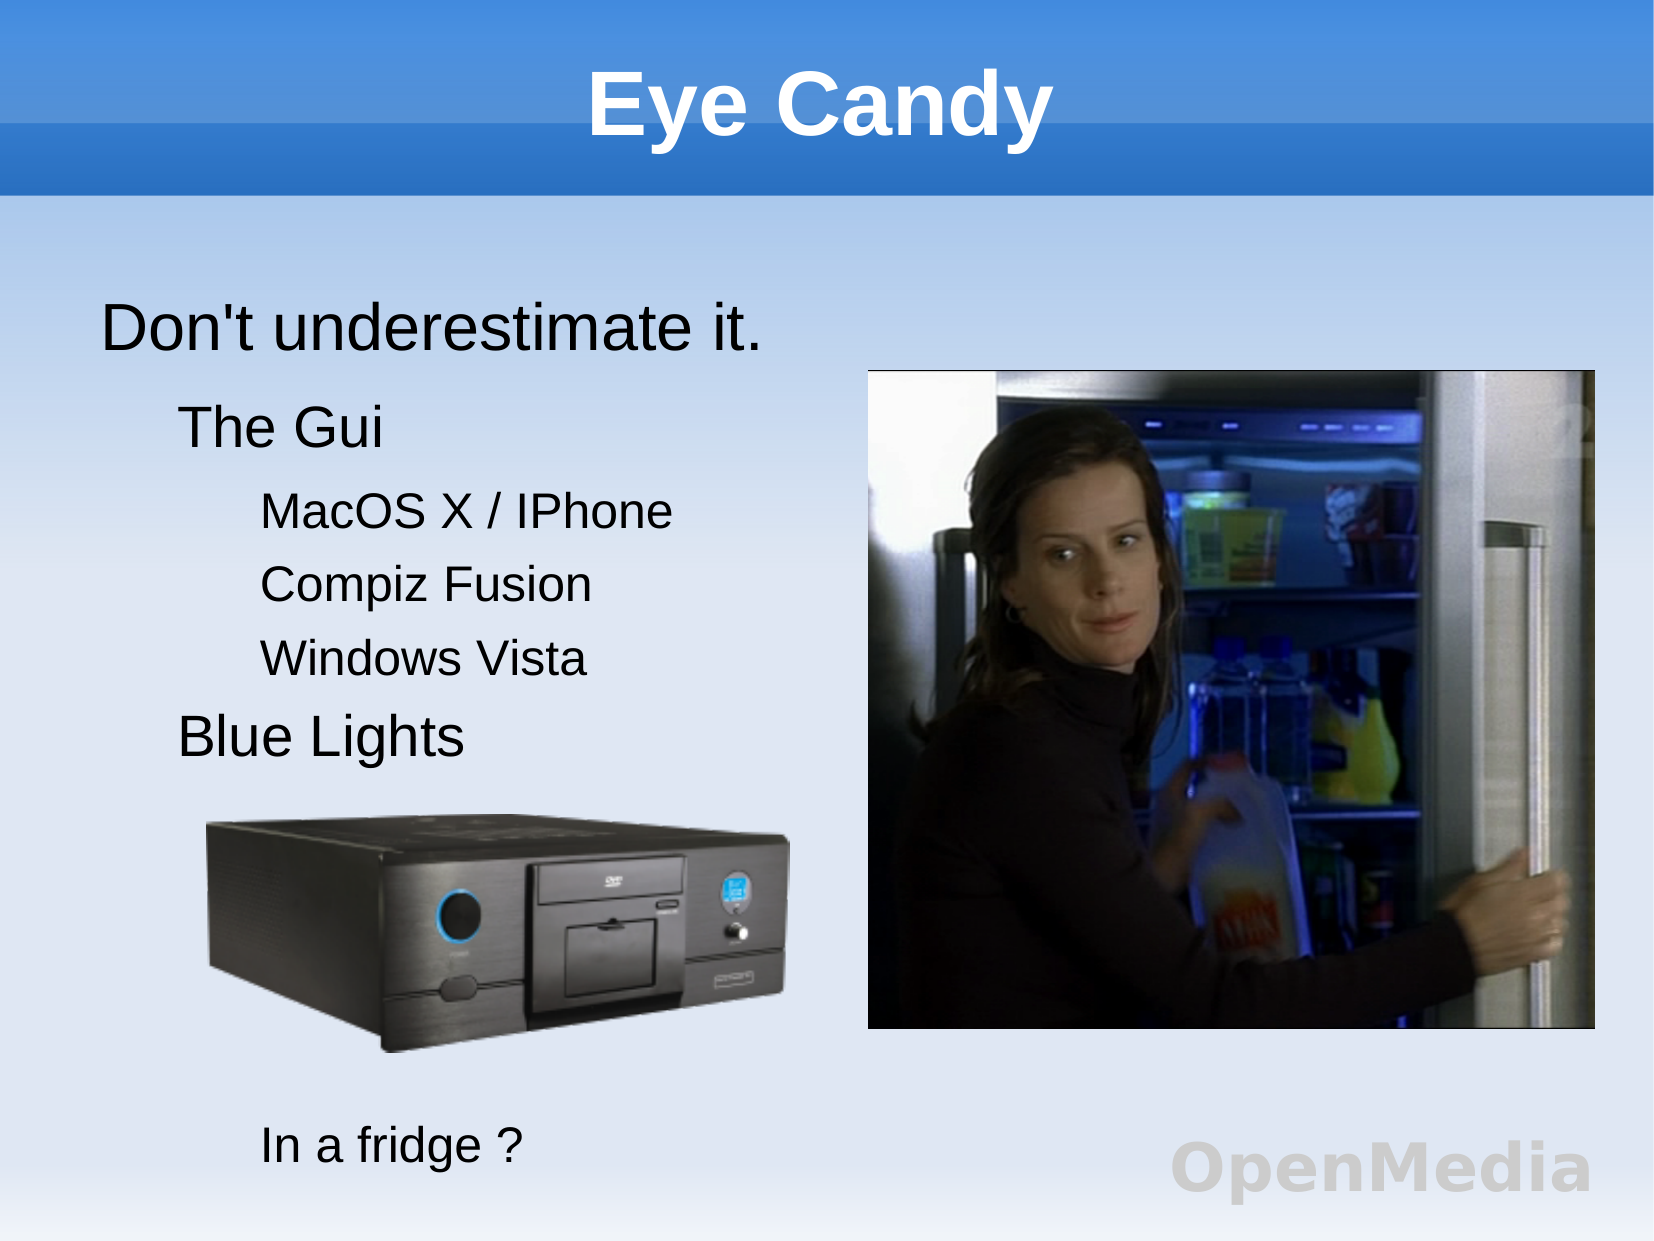

# Eye Candy
Don't underestimate it.
The Gui
MacOS X / IPhone
Compiz Fusion
Windows Vista
Blue Lights
In a fridge ?
23